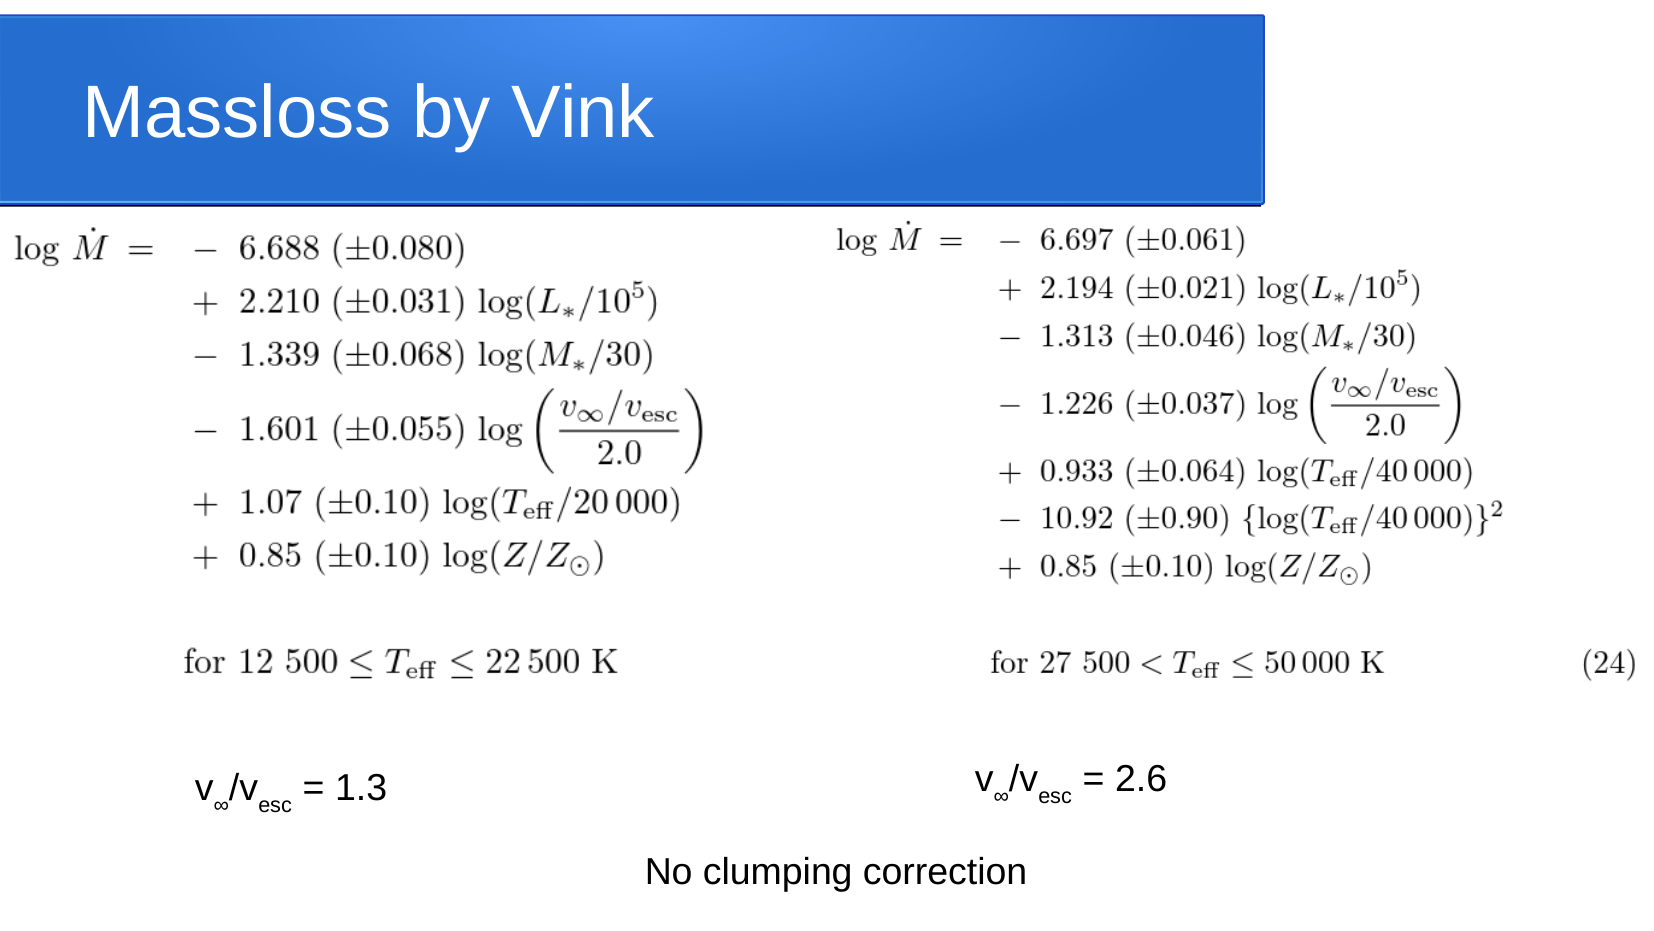

# Massloss by Vink
v∞/vesc = 2.6
v∞/vesc = 1.3
No clumping correction